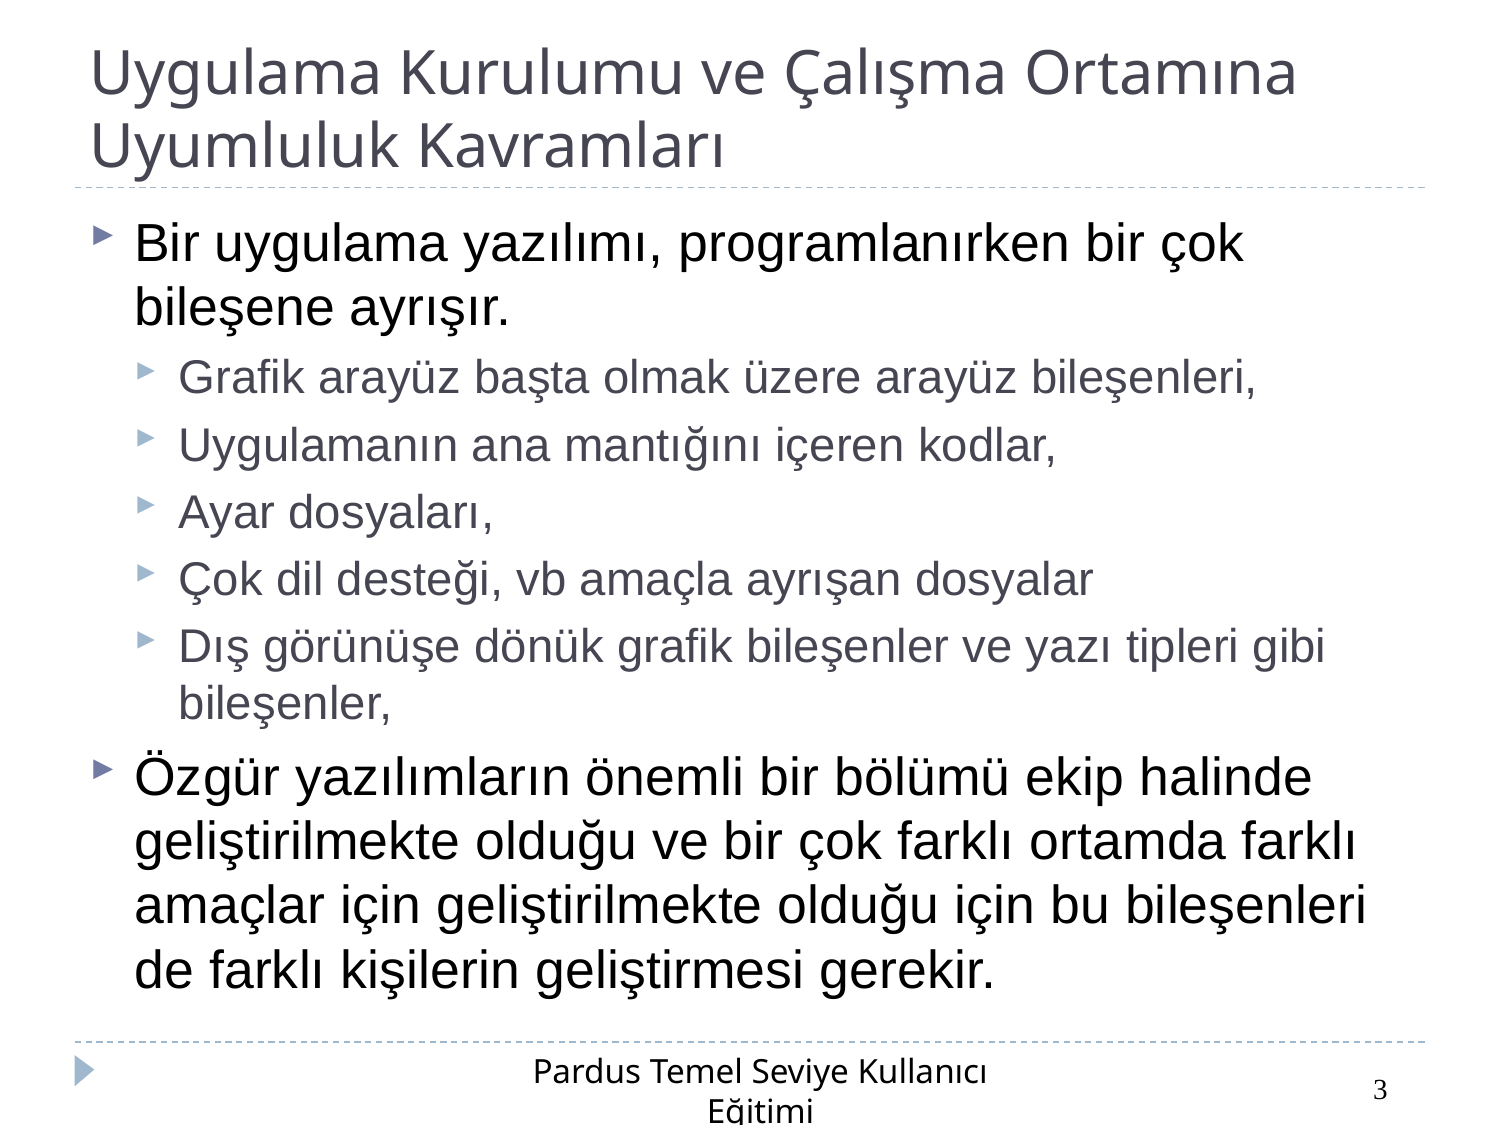

# Uygulama Kurulumu ve Çalışma Ortamına Uyumluluk Kavramları
Bir uygulama yazılımı, programlanırken bir çok bileşene ayrışır.
Grafik arayüz başta olmak üzere arayüz bileşenleri,
Uygulamanın ana mantığını içeren kodlar,
Ayar dosyaları,
Çok dil desteği, vb amaçla ayrışan dosyalar
Dış görünüşe dönük grafik bileşenler ve yazı tipleri gibi bileşenler,
Özgür yazılımların önemli bir bölümü ekip halinde geliştirilmekte olduğu ve bir çok farklı ortamda farklı amaçlar için geliştirilmekte olduğu için bu bileşenleri de farklı kişilerin geliştirmesi gerekir.